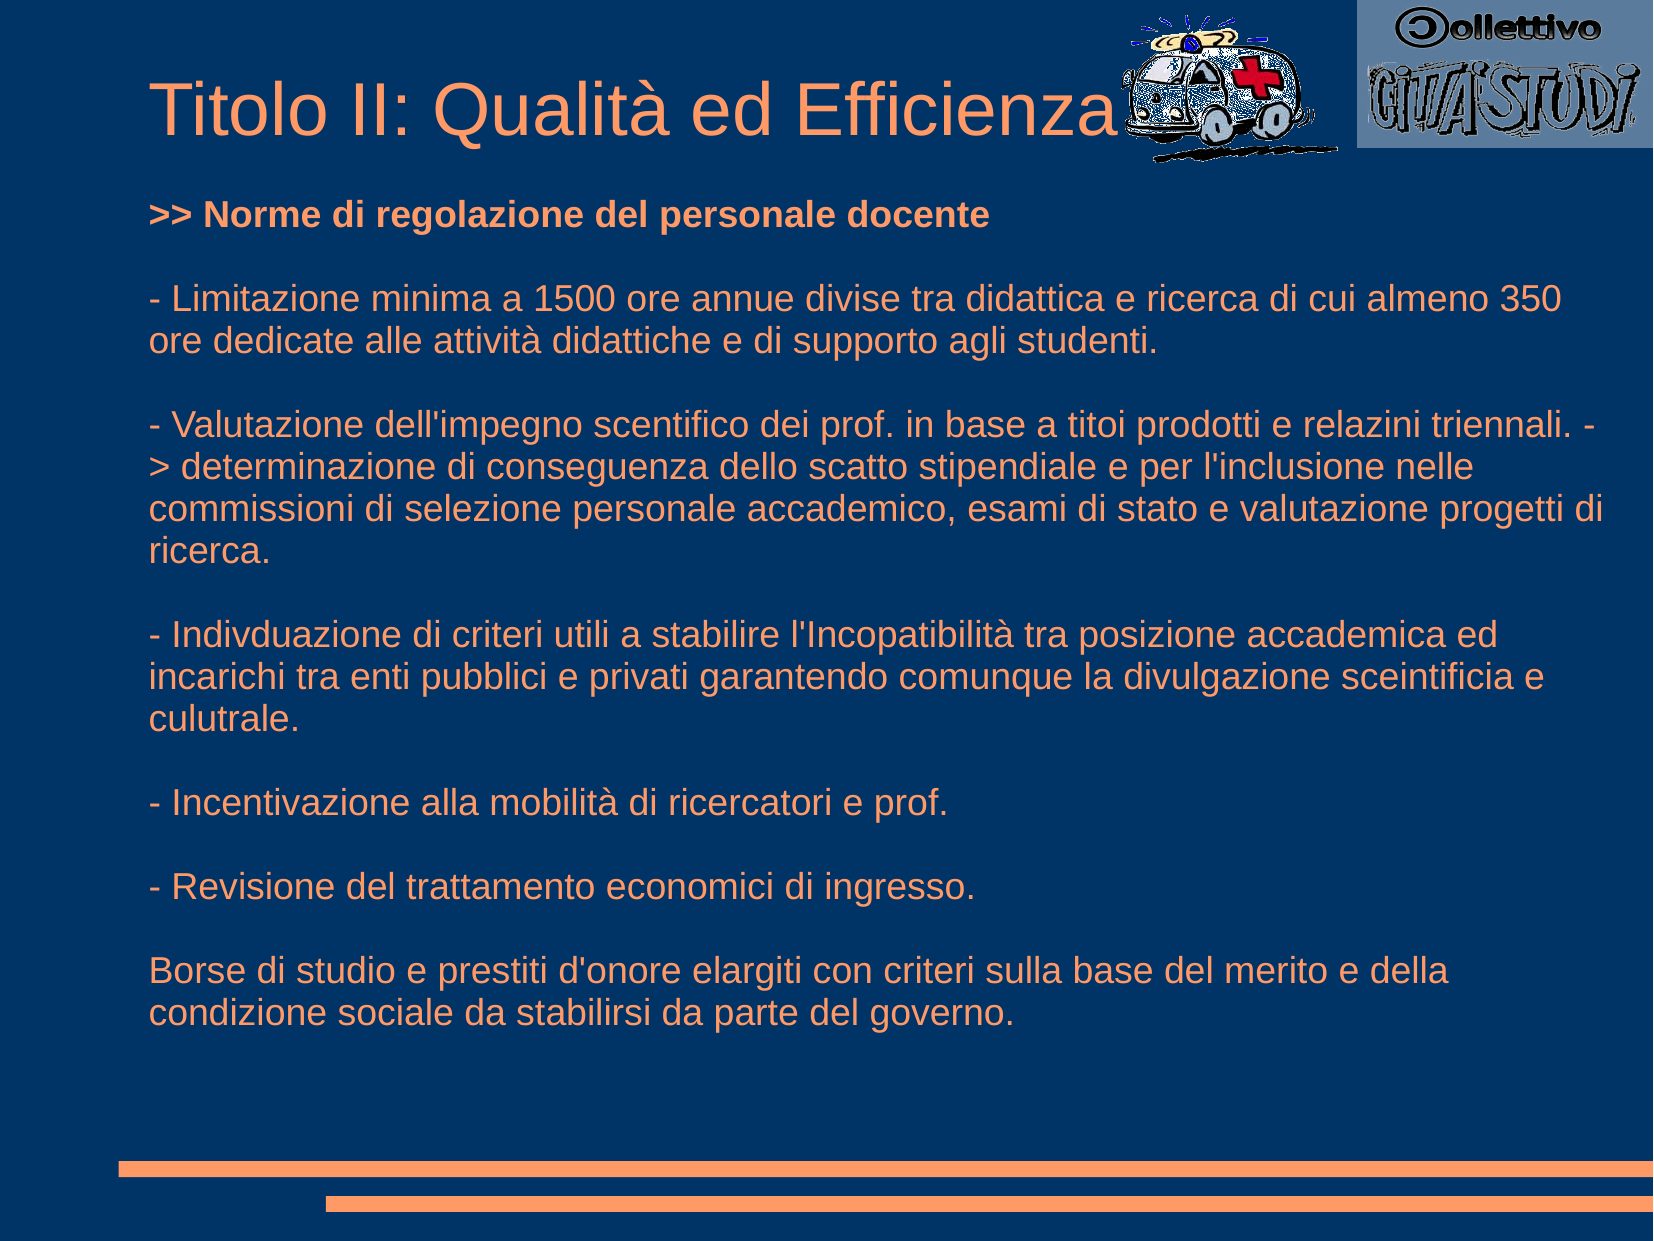

Titolo II: Qualità ed Efficienza
>> Norme di regolazione del personale docente
- Limitazione minima a 1500 ore annue divise tra didattica e ricerca di cui almeno 350 ore dedicate alle attività didattiche e di supporto agli studenti.
- Valutazione dell'impegno scentifico dei prof. in base a titoi prodotti e relazini triennali. -> determinazione di conseguenza dello scatto stipendiale e per l'inclusione nelle commissioni di selezione personale accademico, esami di stato e valutazione progetti di ricerca.
- Indivduazione di criteri utili a stabilire l'Incopatibilità tra posizione accademica ed incarichi tra enti pubblici e privati garantendo comunque la divulgazione sceintificia e culutrale.
- Incentivazione alla mobilità di ricercatori e prof.
- Revisione del trattamento economici di ingresso.
Borse di studio e prestiti d'onore elargiti con criteri sulla base del merito e della condizione sociale da stabilirsi da parte del governo.